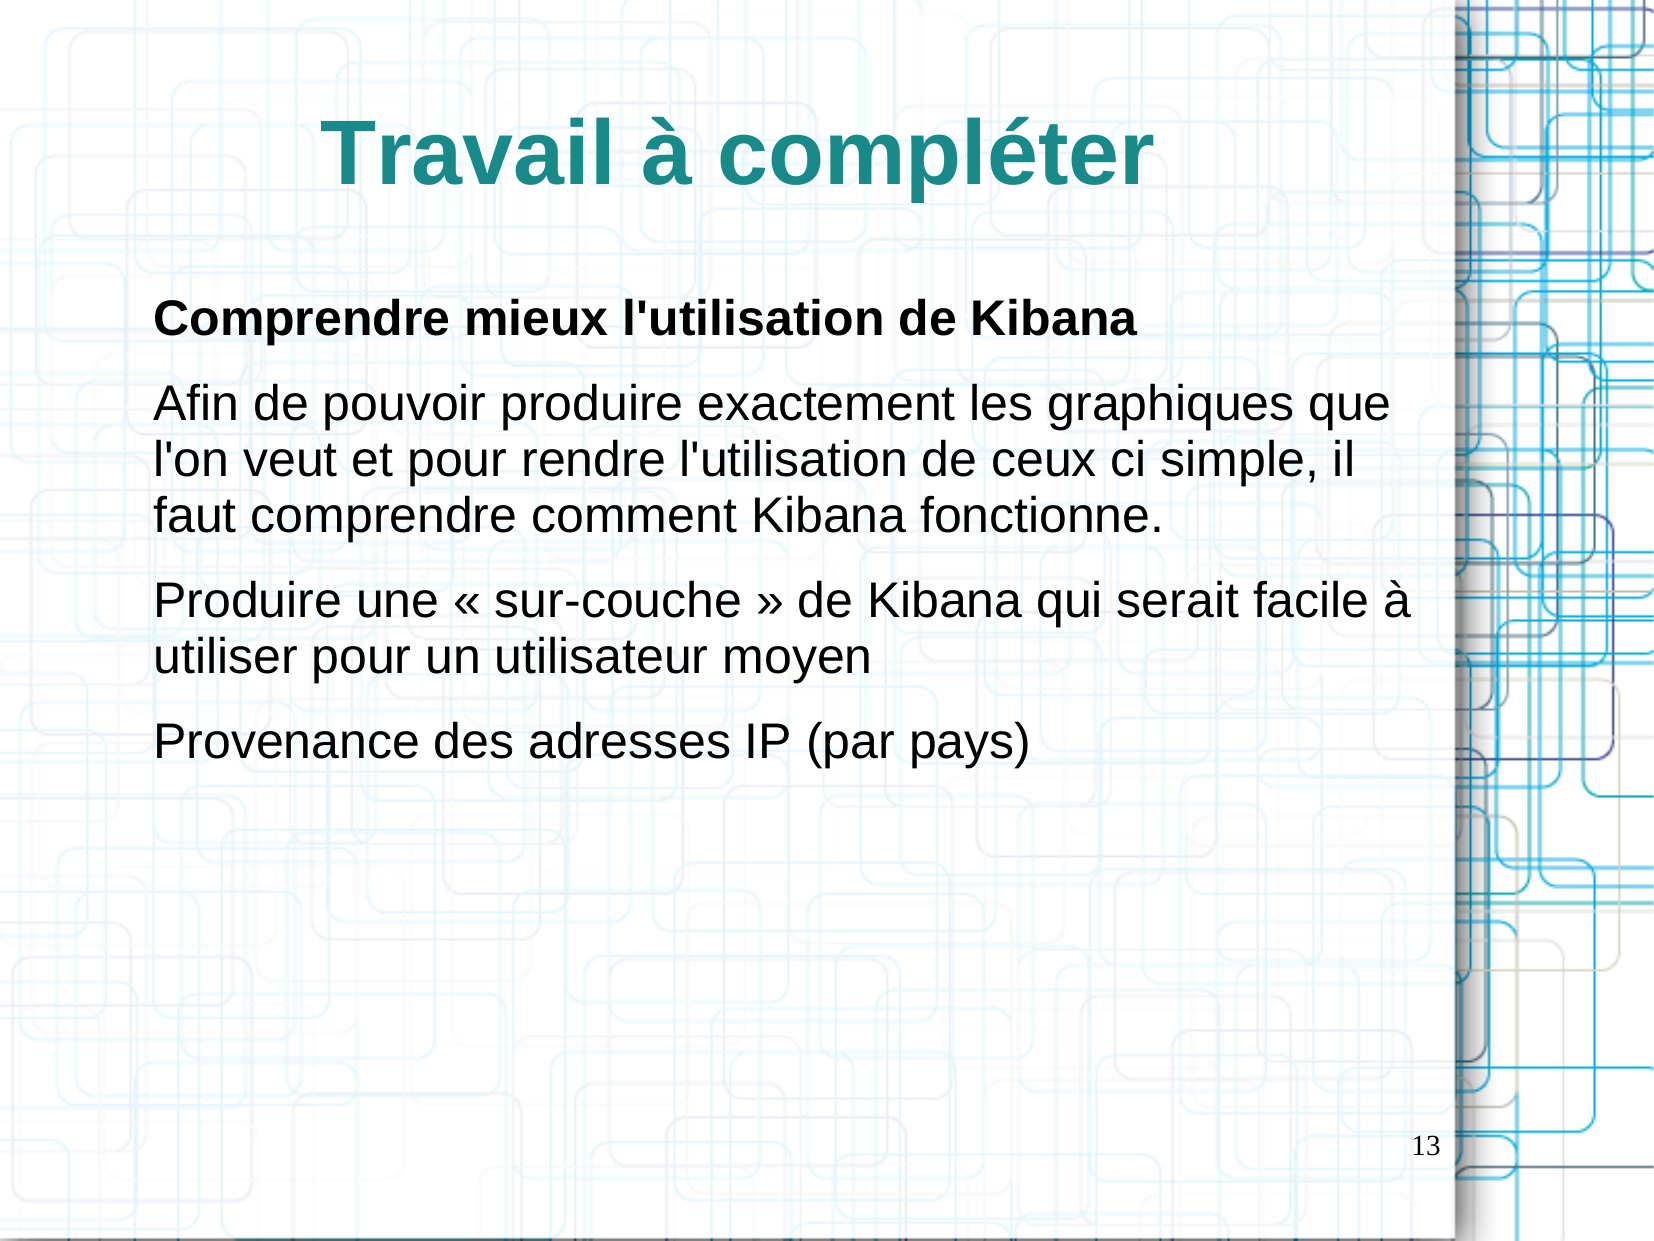

# Travail à compléter
Comprendre mieux l'utilisation de Kibana
Afin de pouvoir produire exactement les graphiques que l'on veut et pour rendre l'utilisation de ceux ci simple, il faut comprendre comment Kibana fonctionne.
Produire une « sur-couche » de Kibana qui serait facile à utiliser pour un utilisateur moyen
Provenance des adresses IP (par pays)
13